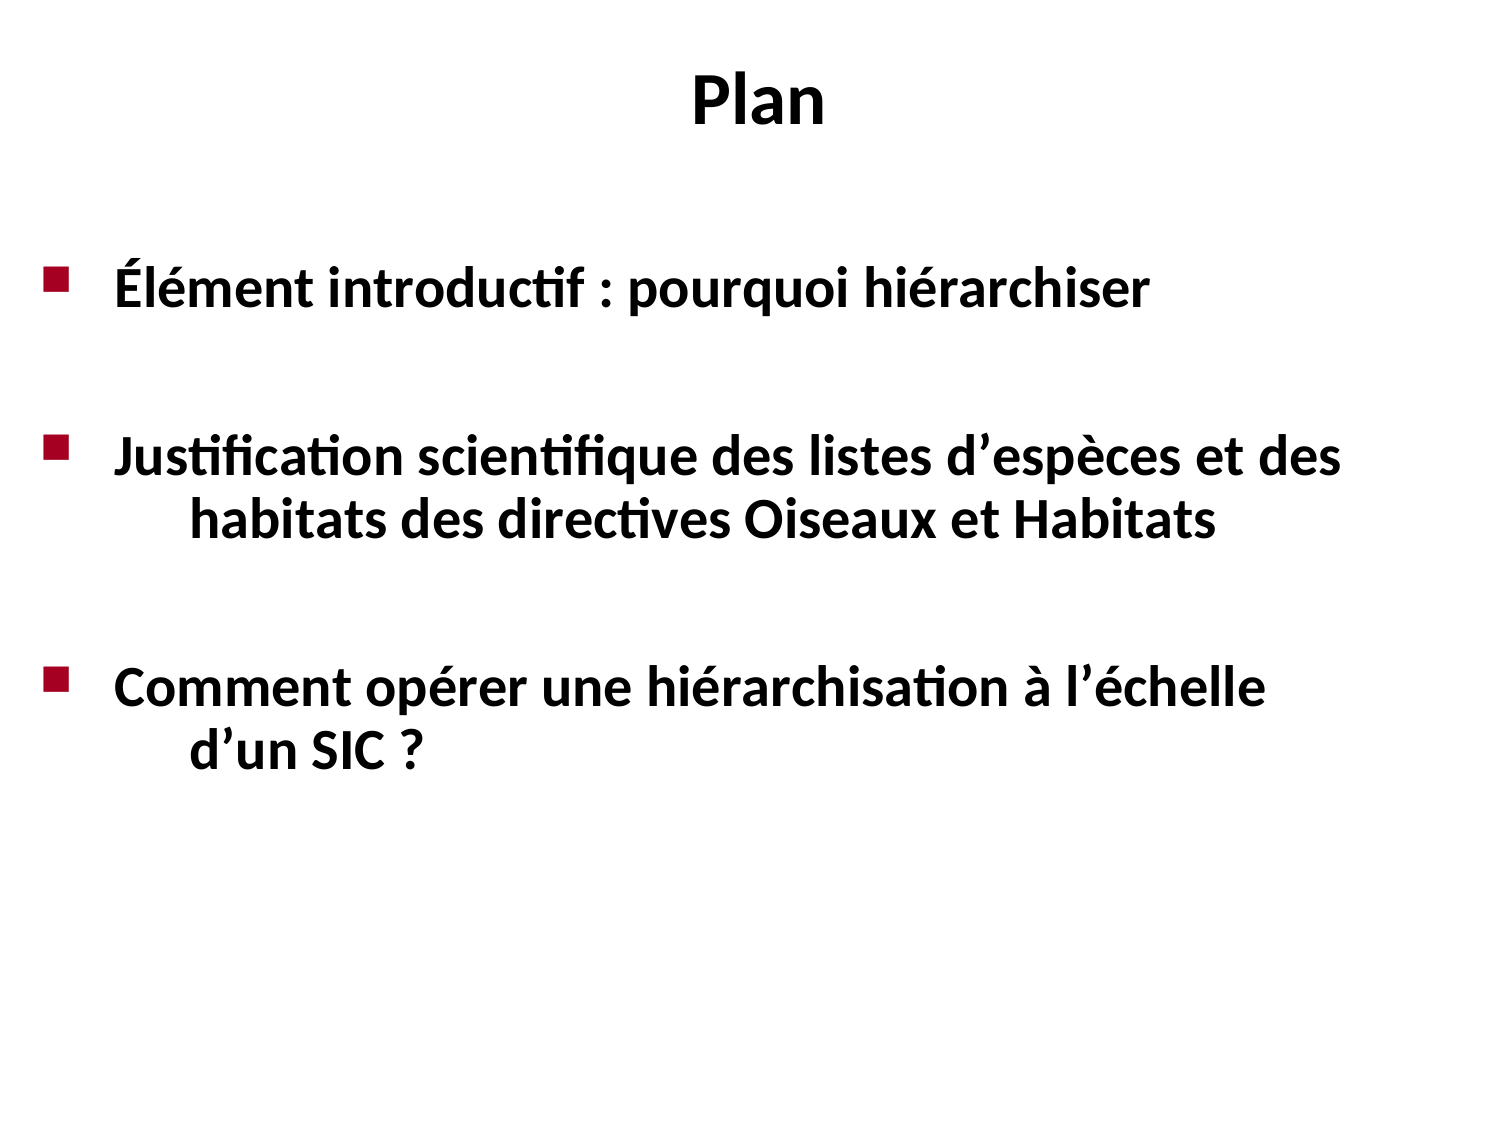

# Plan
Élément introductif : pourquoi hiérarchiser
Justification scientifique des listes d’espèces et des habitats des directives Oiseaux et Habitats
Comment opérer une hiérarchisation à l’échelle
d’un SIC ?